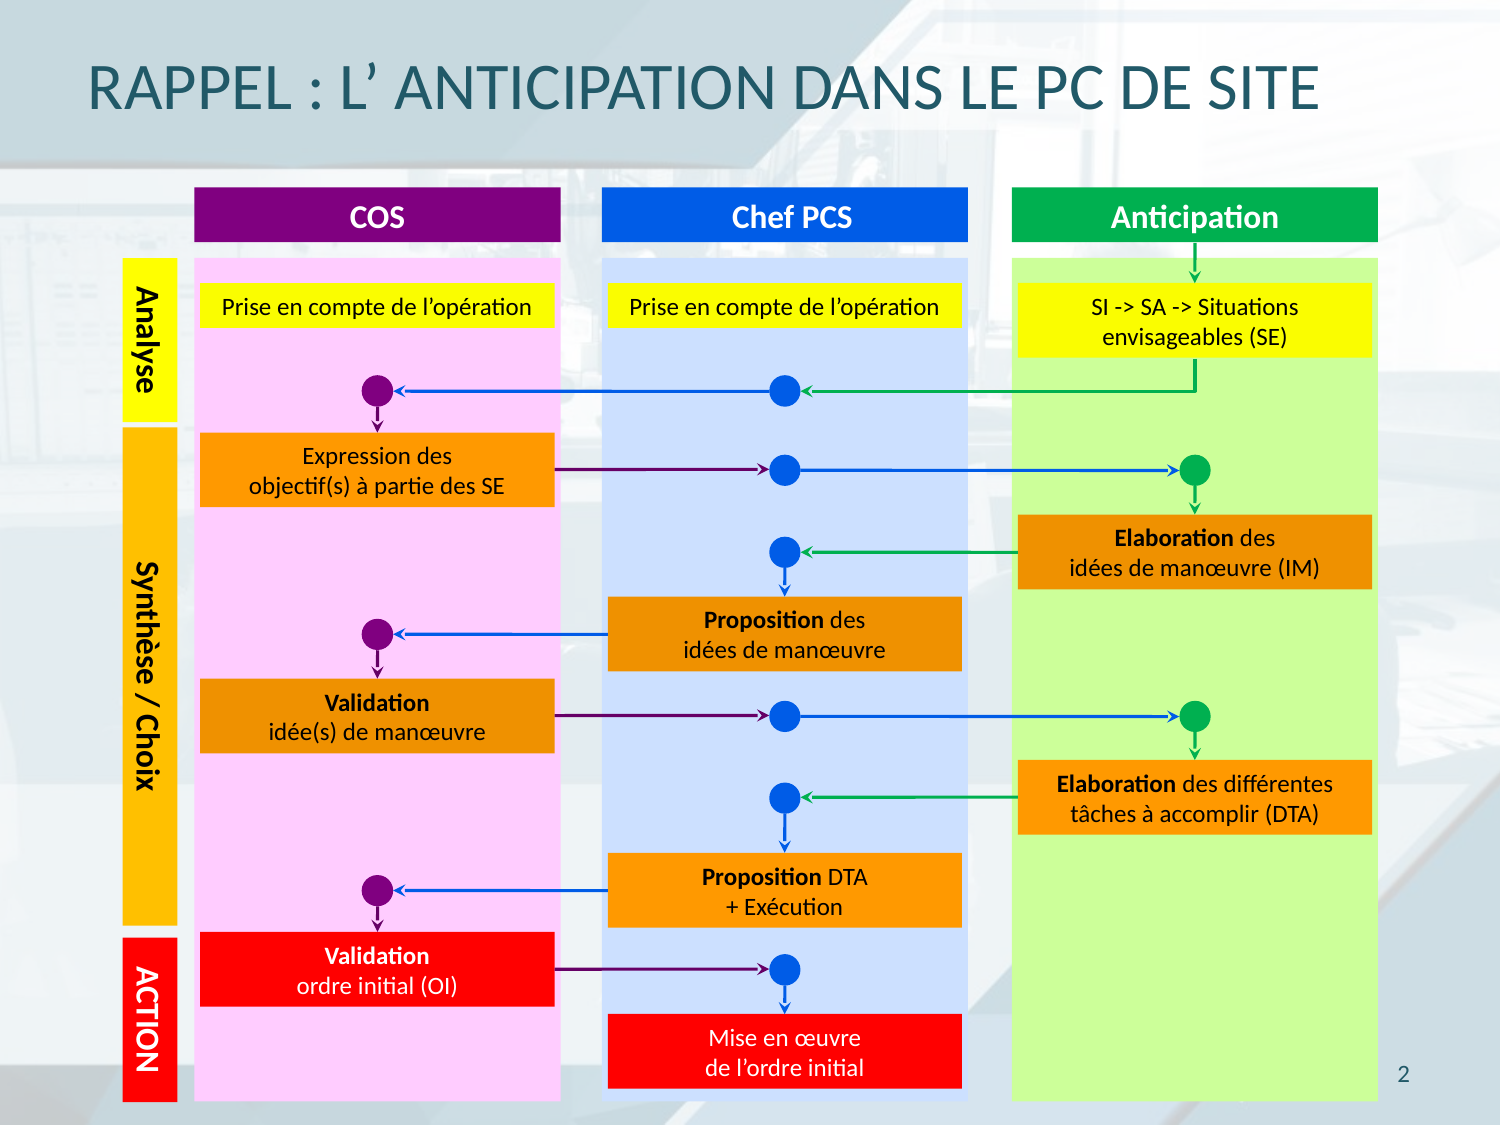

# Rappel : l’ ANTICIPATION dans le pc de site
COS
 Chef PCS
Anticipation
Prise en compte de l’opération
Prise en compte de l’opération
SI -> SA -> Situations
envisageables (SE)
Analyse
Expression des
objectif(s) à partie des SE
Elaboration des
idées de manœuvre (IM)
Proposition des
idées de manœuvre
Synthèse / Choix
Validation
idée(s) de manœuvre
Elaboration des différentes tâches à accomplir (DTA)
Proposition DTA
+ Exécution
Validation
ordre initial (OI)
ACTION
Mise en œuvre
de l’ordre initial